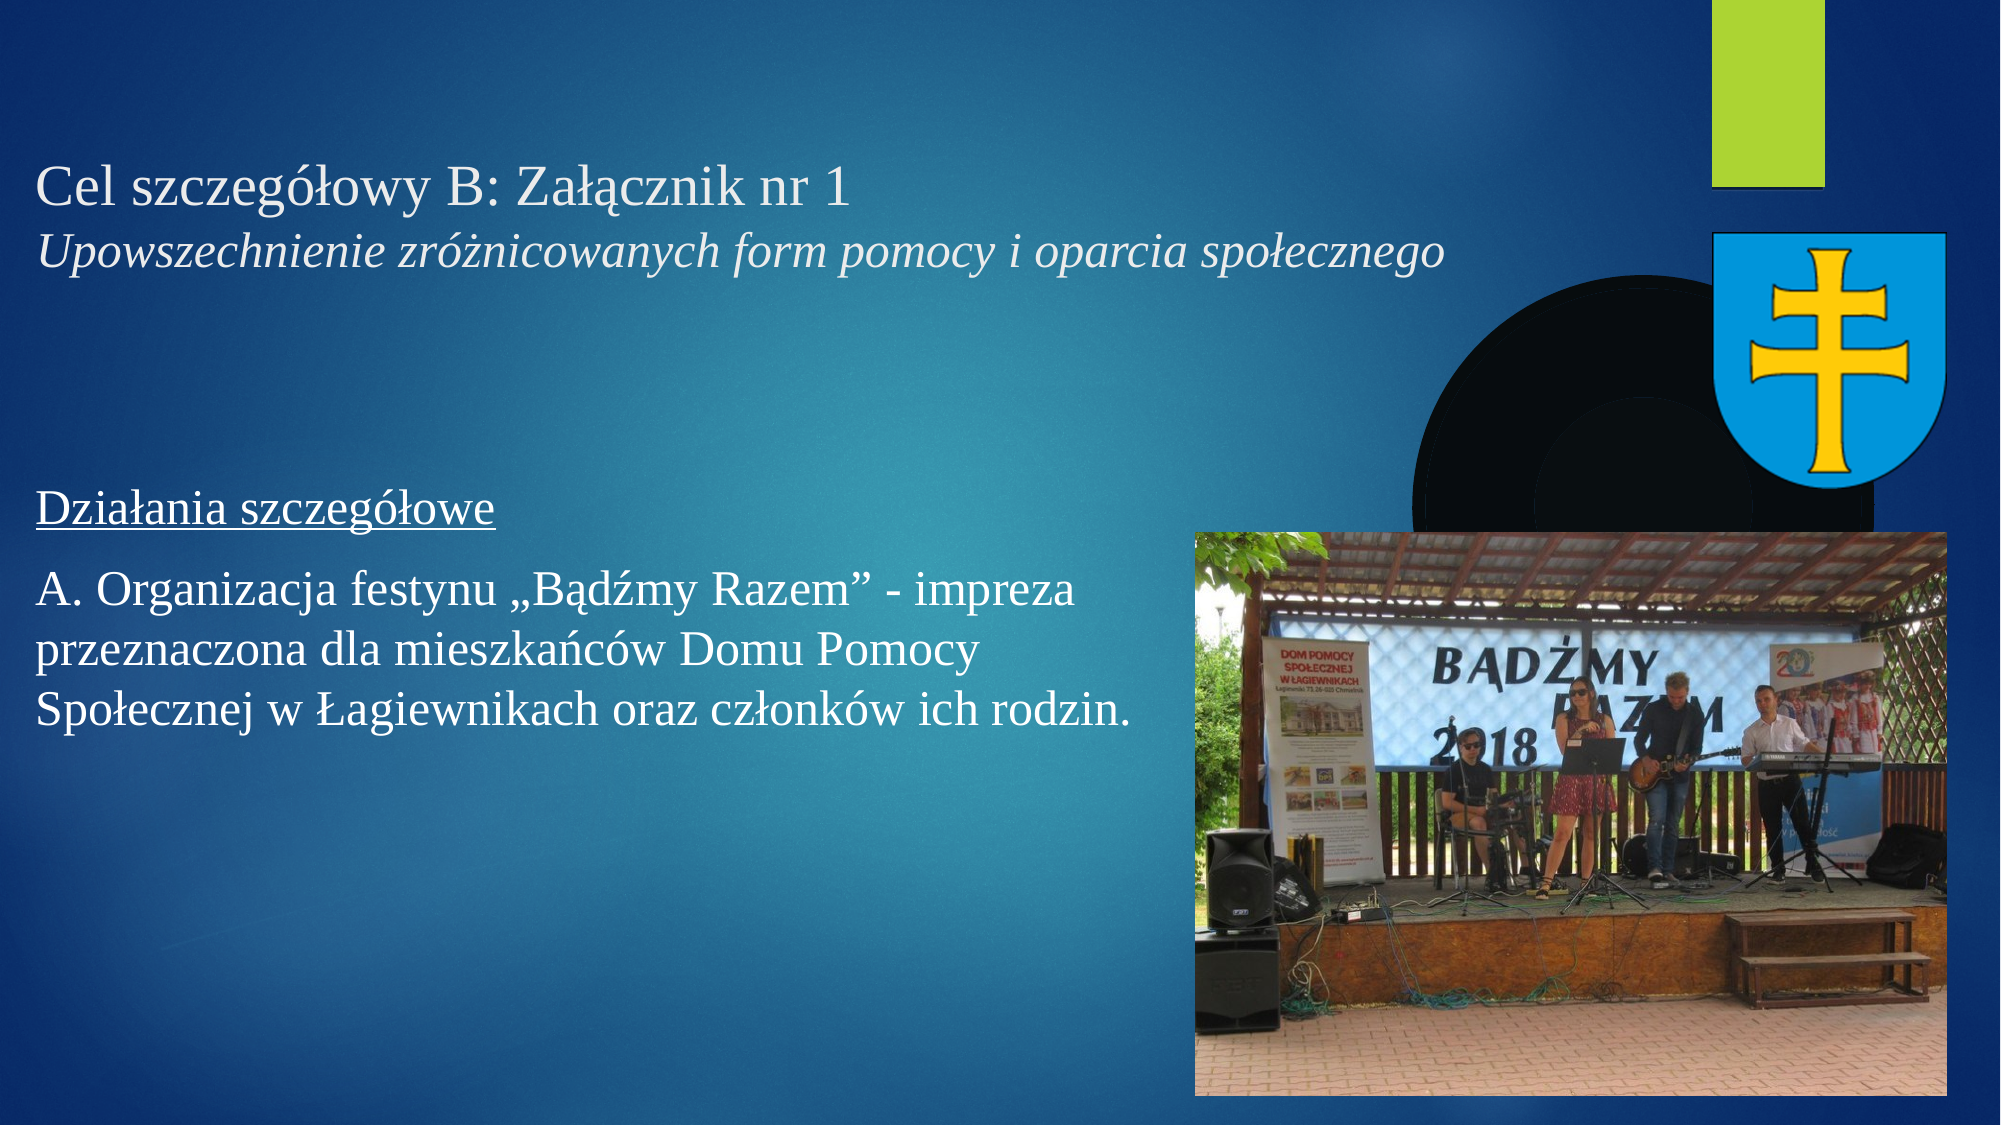

# Cel szczegółowy B: Załącznik nr 1 Upowszechnienie zróżnicowanych form pomocy i oparcia społecznego
Działania szczegółowe
A. Organizacja festynu „Bądźmy Razem” - impreza przeznaczona dla mieszkańców Domu Pomocy Społecznej w Łagiewnikach oraz członków ich rodzin.